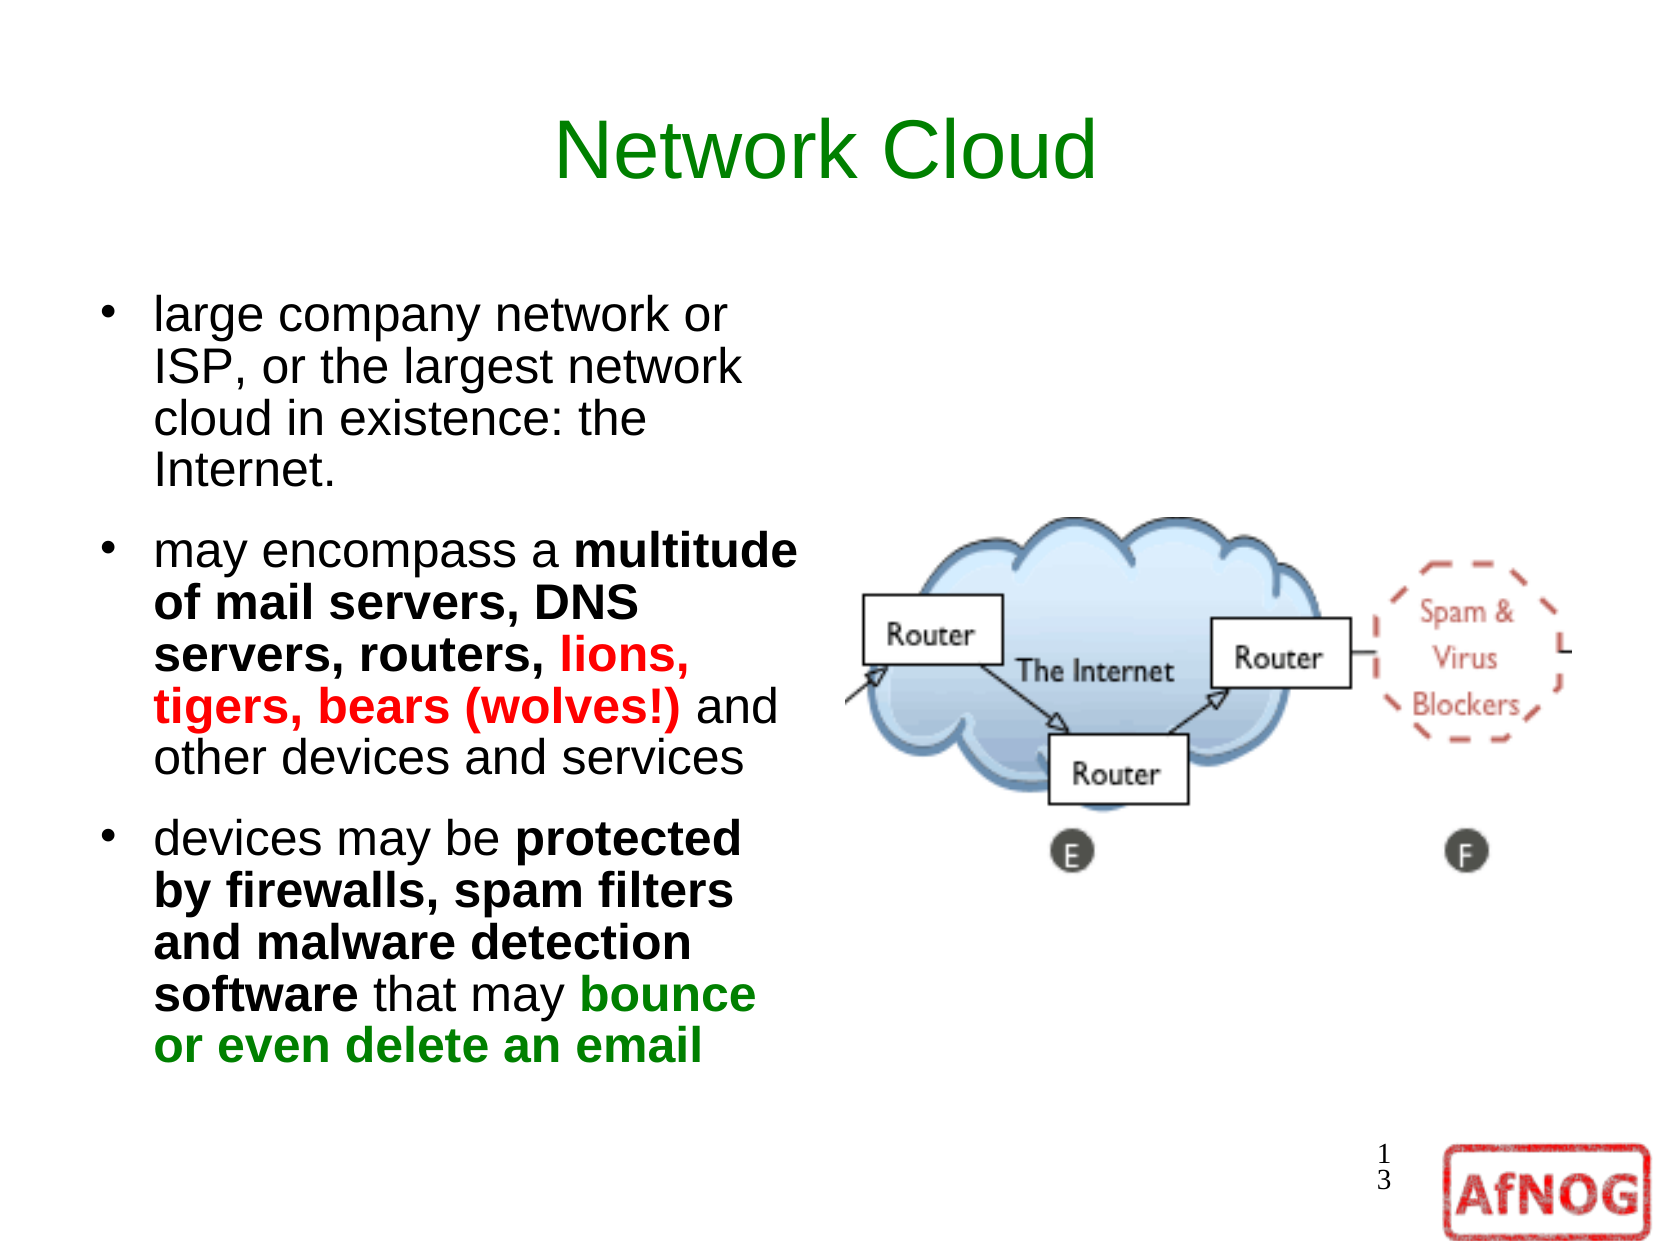

# Network Cloud
large company network or ISP, or the largest network cloud in existence: the Internet.
may encompass a multitude of mail servers, DNS servers, routers, lions, tigers, bears (wolves!) and other devices and services
devices may be protected by firewalls, spam filters and malware detection software that may bounce or even delete an email
13